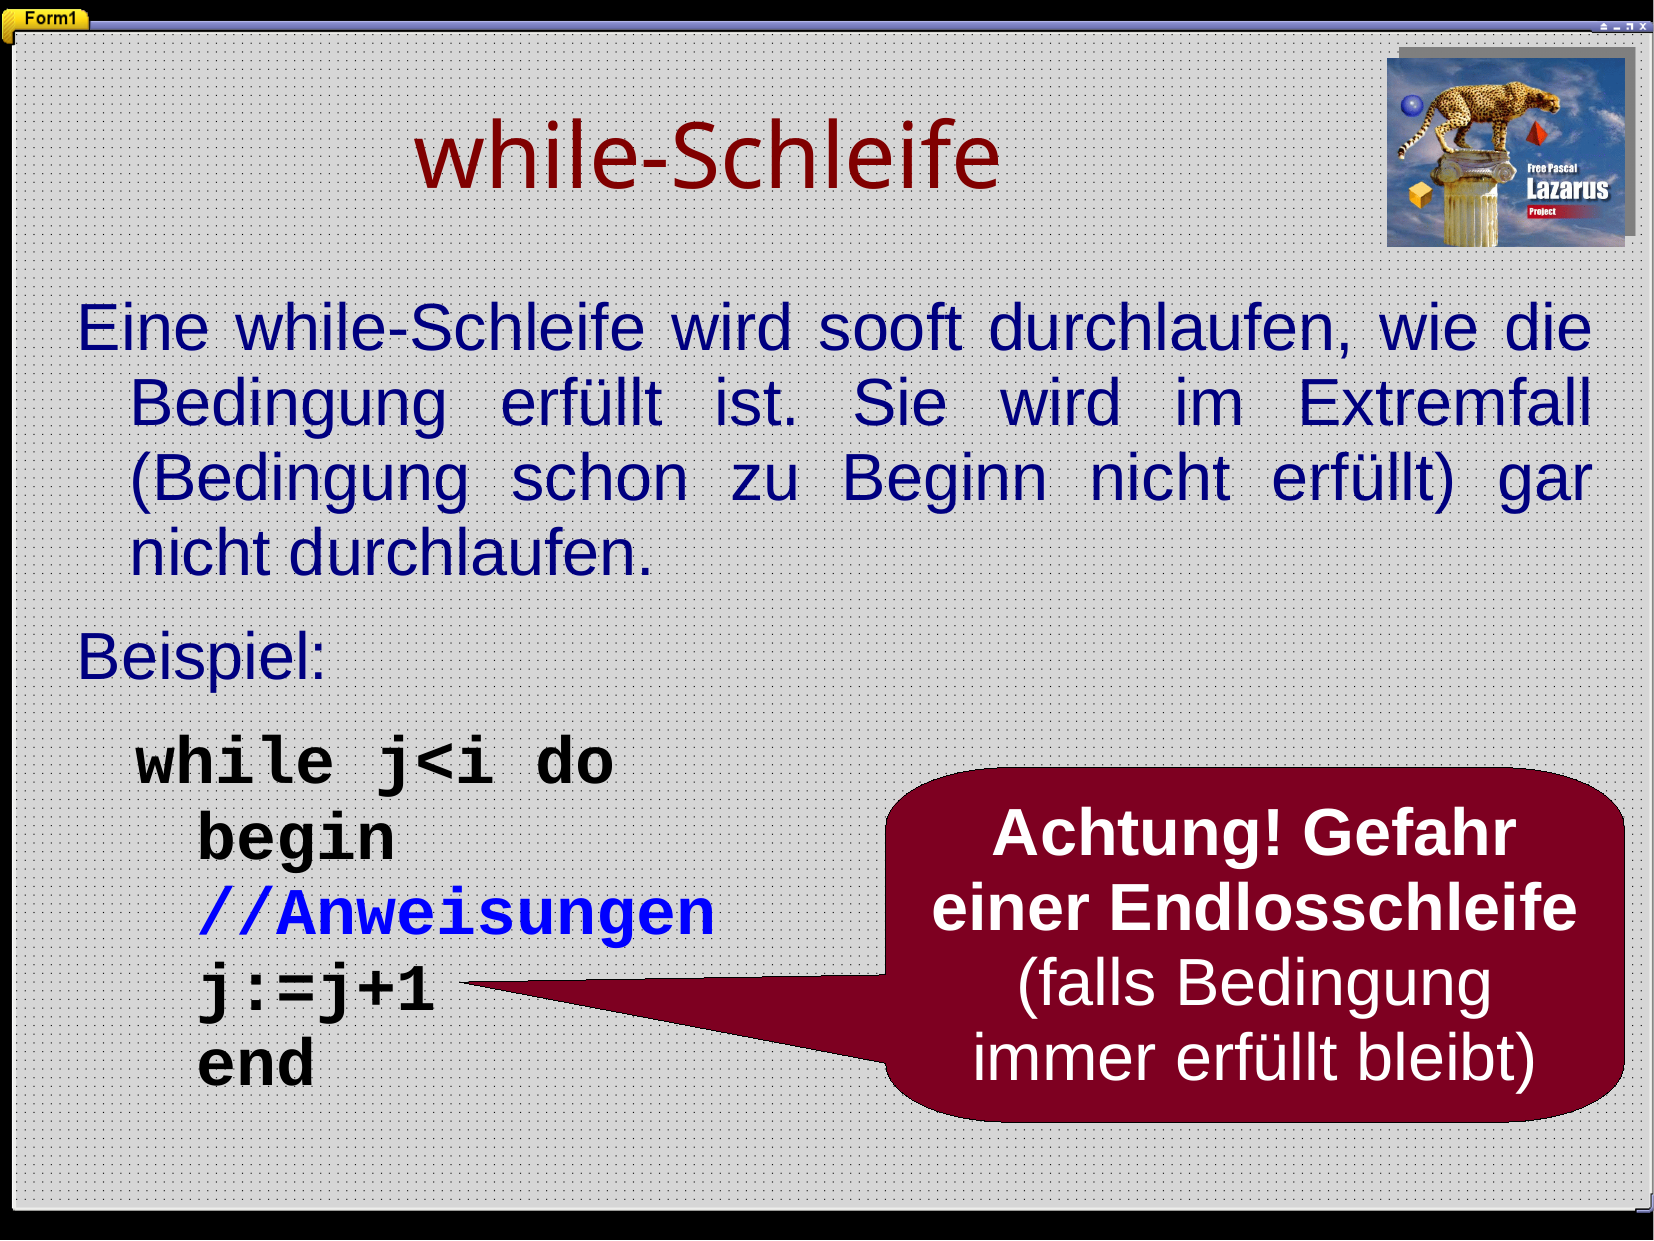

# while-Schleife
Eine while-Schleife wird sooft durchlaufen, wie die Bedingung erfüllt ist. Sie wird im Extremfall (Bedingung schon zu Beginn nicht erfüllt) gar nicht durchlaufen.
Beispiel:
 while j<i do
 begin
 //Anweisungen
 j:=j+1
 end
Achtung! Gefahr einer Endlosschleife (falls Bedingung immer erfüllt bleibt)